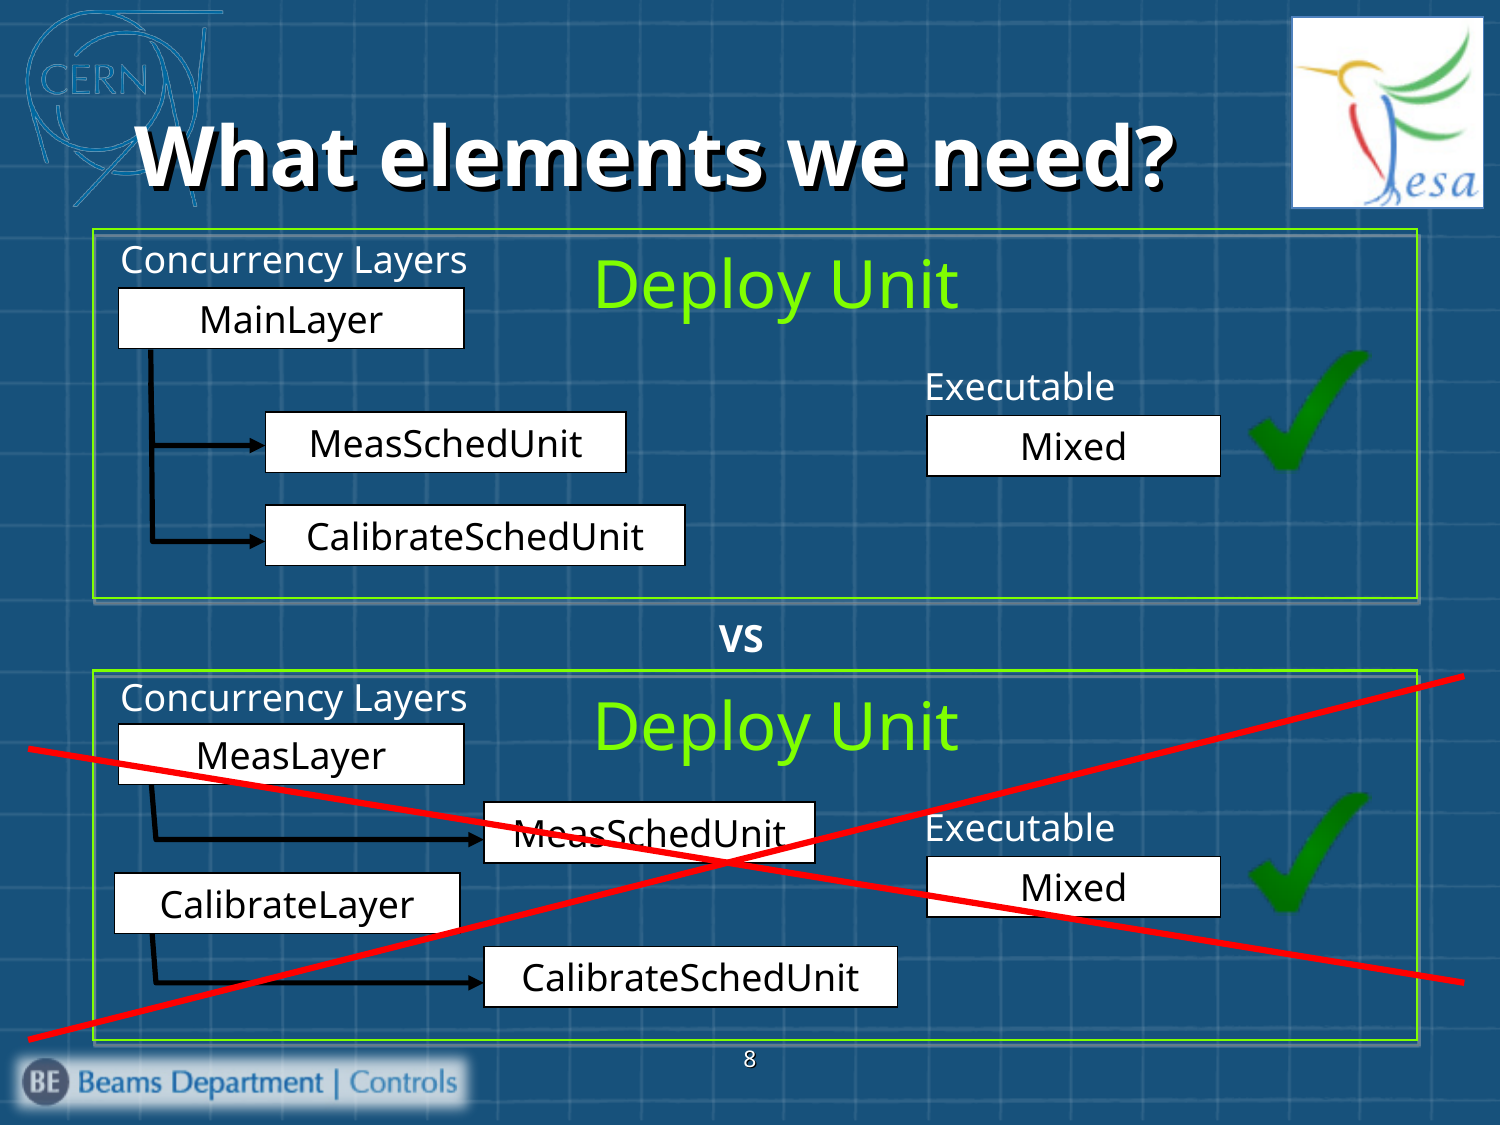

# What elements we need?
Concurrency Layers
Deploy Unit
MainLayer
Executable
MeasSchedUnit
Mixed
CalibrateSchedUnit
VS
Concurrency Layers
Deploy Unit
MeasLayer
Executable
MeasSchedUnit
Mixed
CalibrateLayer
CalibrateSchedUnit